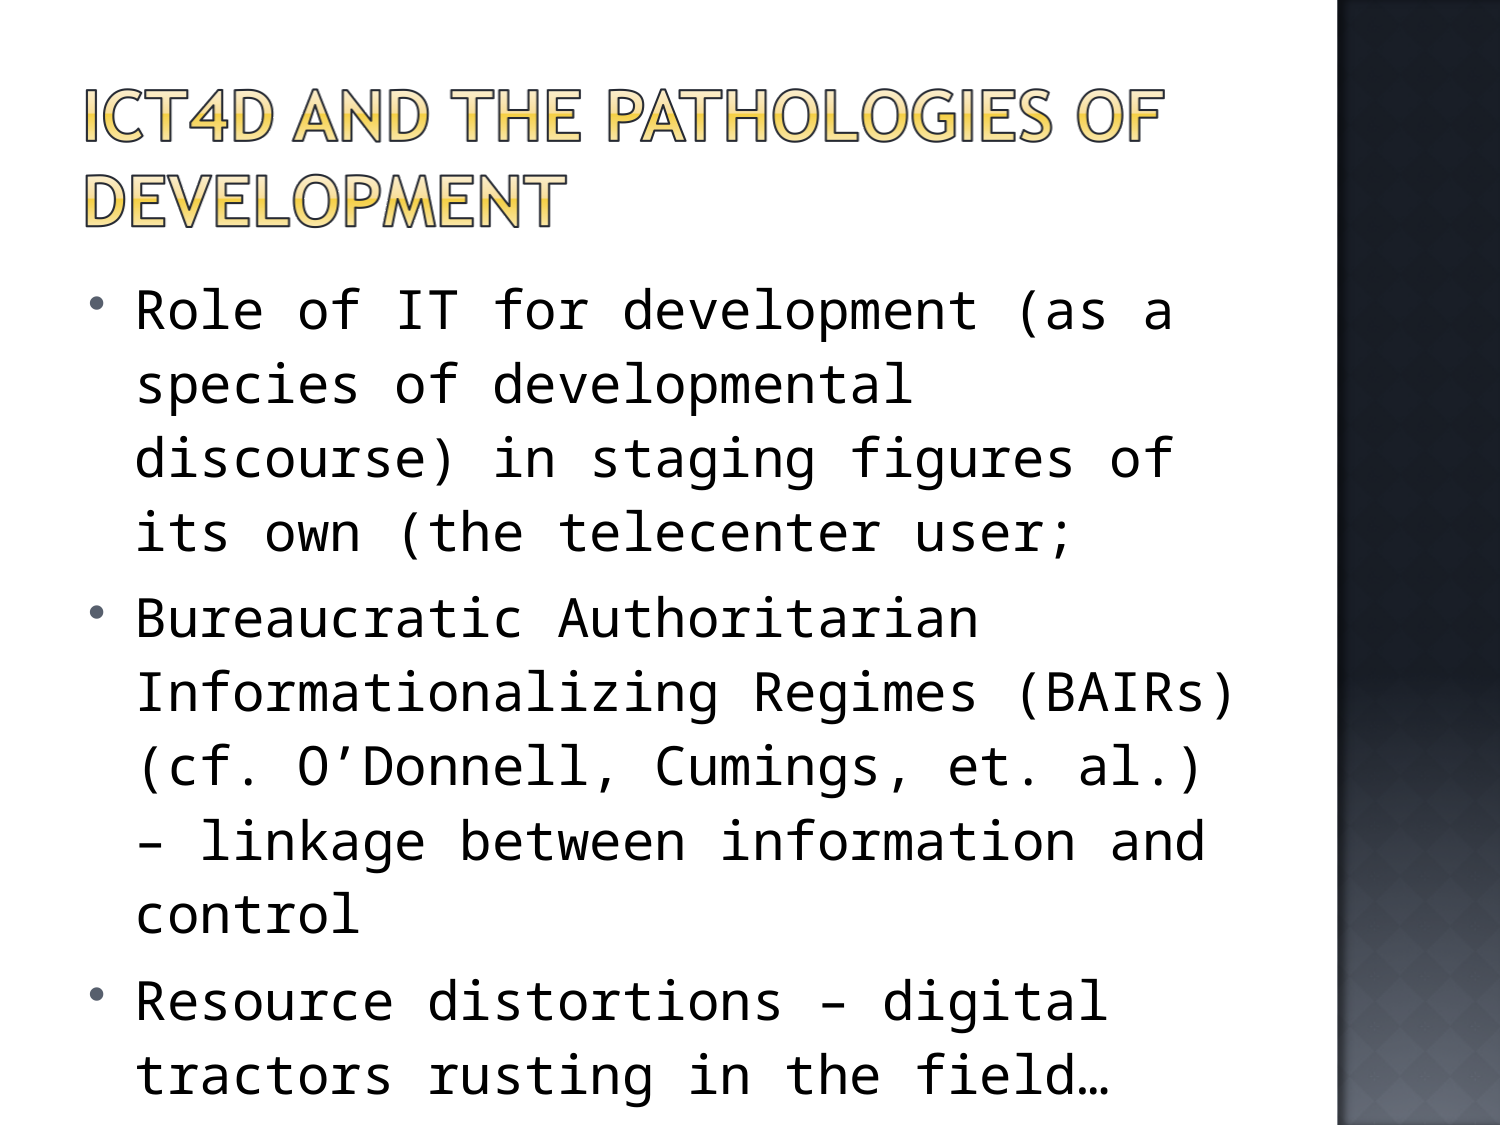

# Role of IT for development (as a species of developmental discourse) in staging figures of its own (the telecenter user;
Bureaucratic Authoritarian Informationalizing Regimes (BAIRs) (cf. O’Donnell, Cumings, et. al.) – linkage between information and control
Resource distortions – digital tractors rusting in the field…
Bottom-of-the-pyramid ???